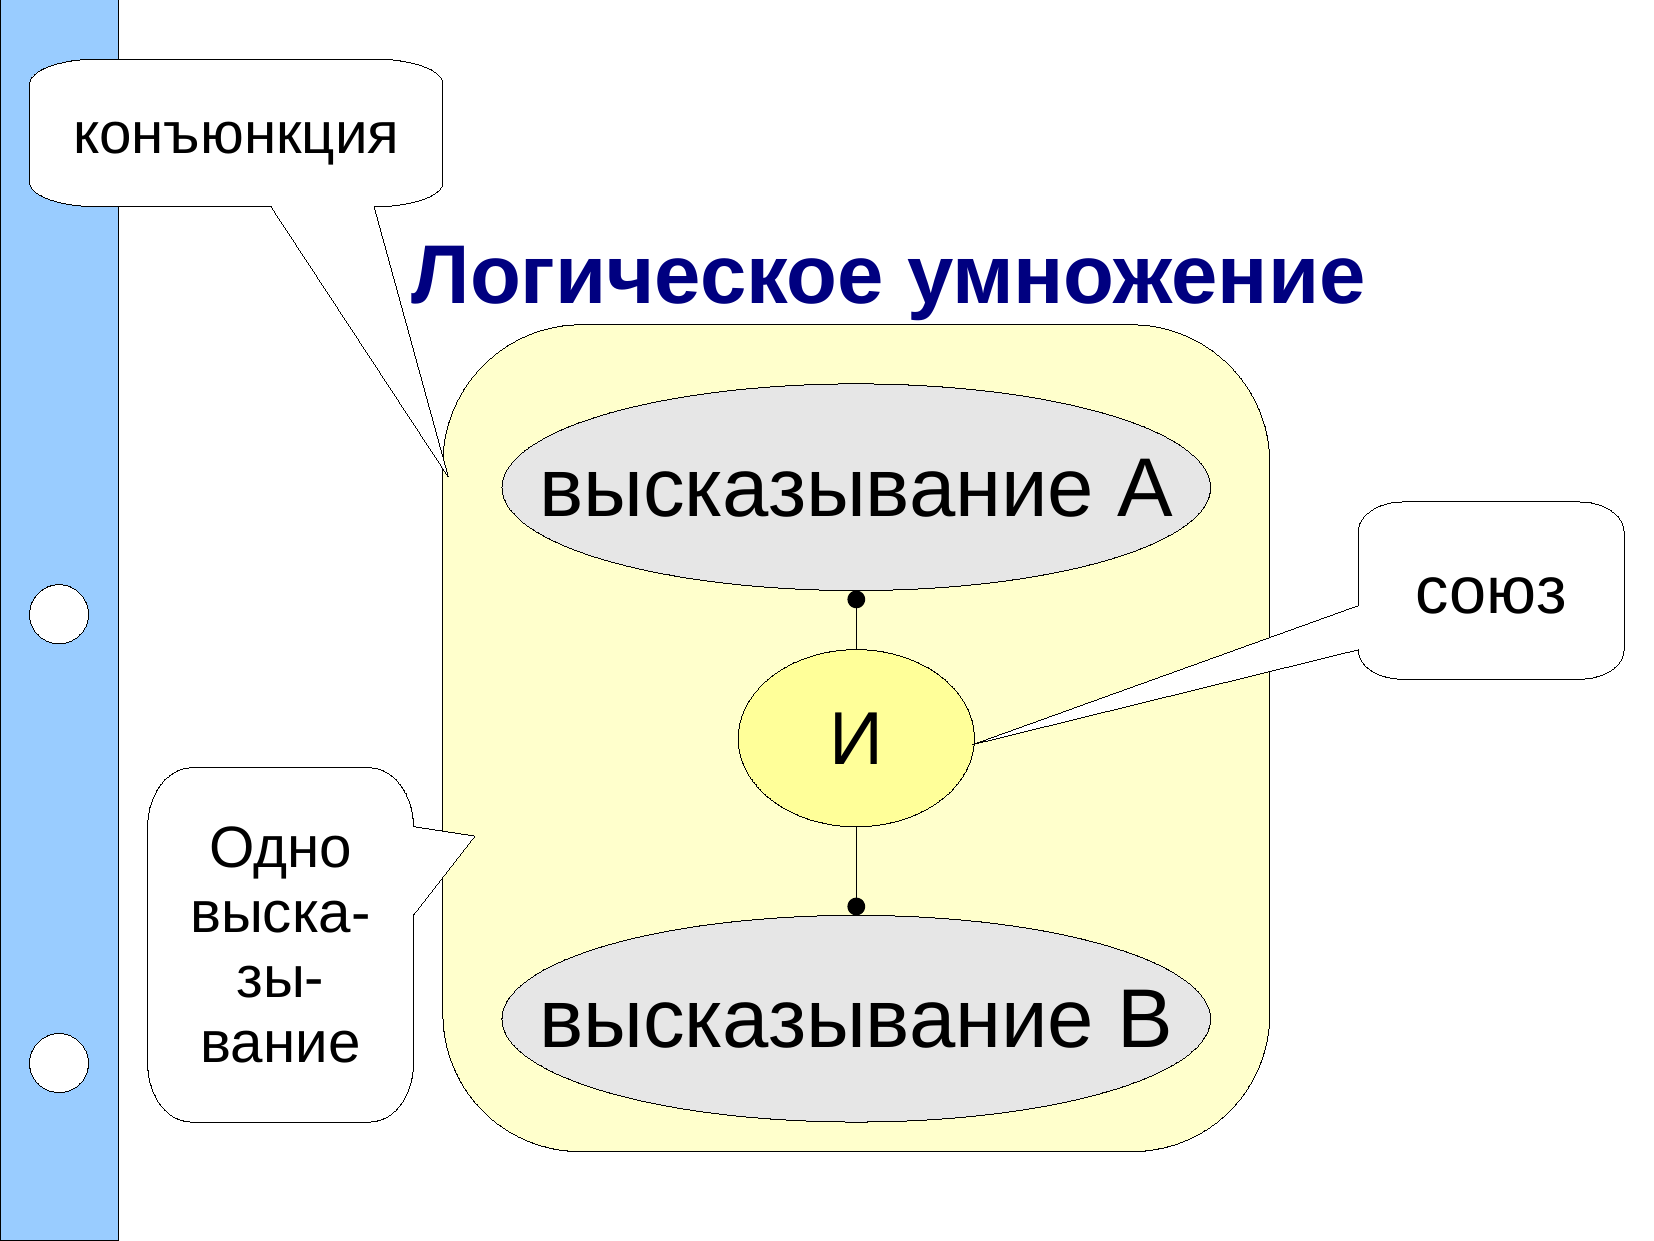

конъюнкция
Логическое умножение
высказывание А
союз
И
Одно
выска-зы-вание
высказывание В